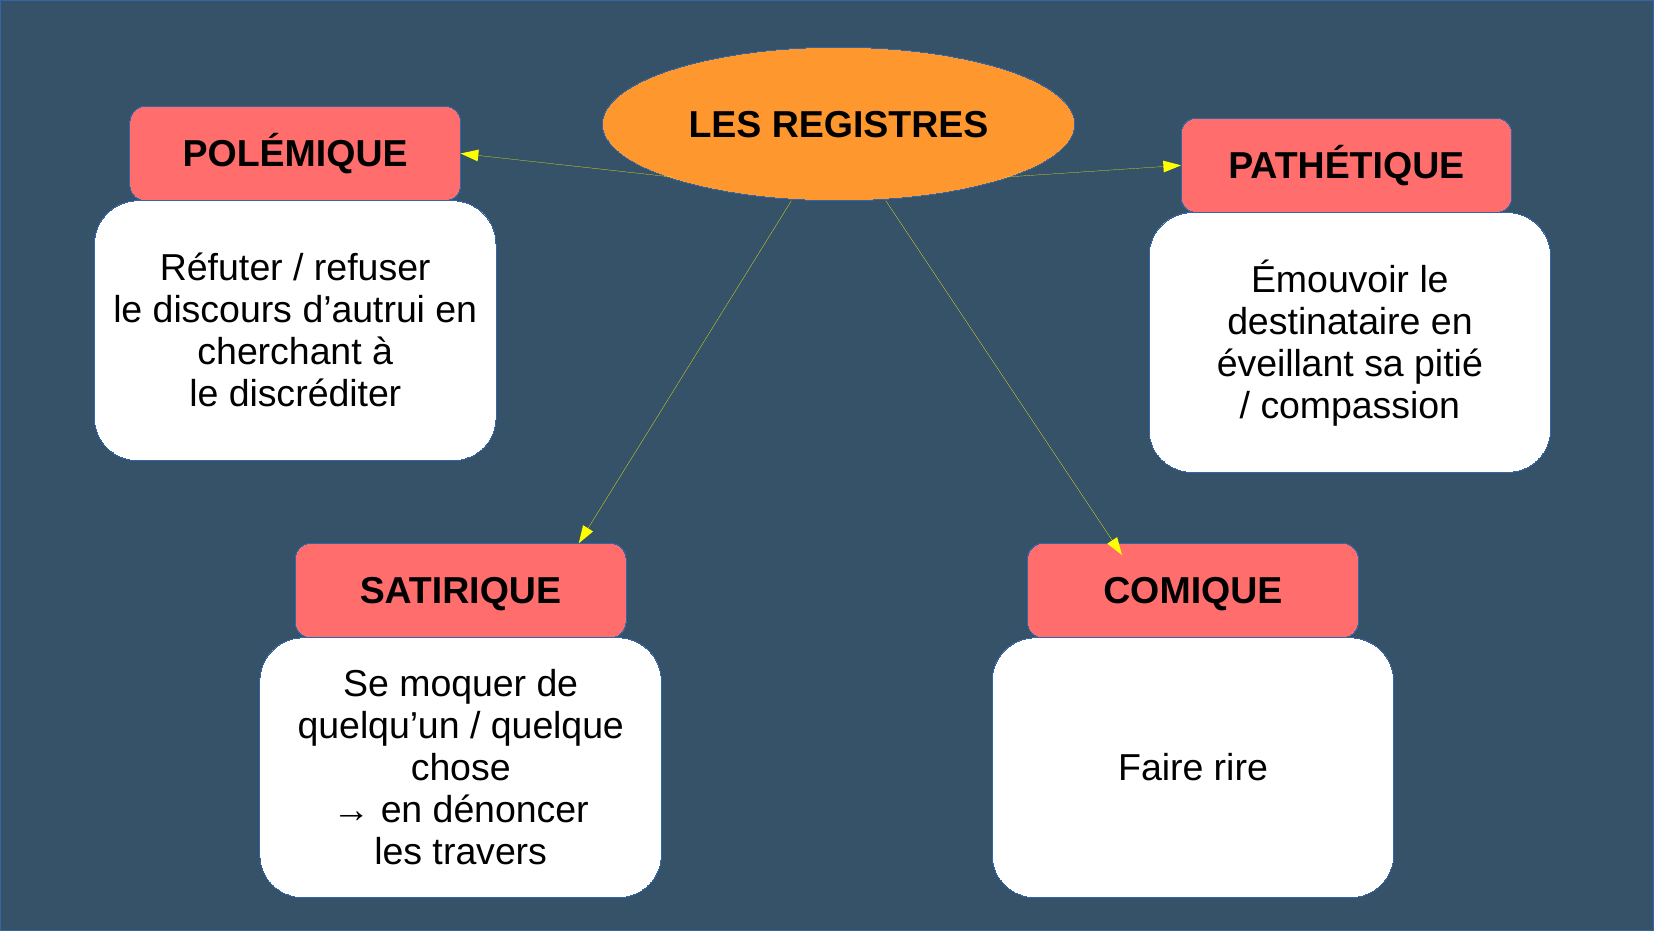

LES REGISTRES
POLÉMIQUE
PATHÉTIQUE
Réfuter / refuser
le discours d’autrui en
cherchant à
le discréditer
Émouvoir le
destinataire en
éveillant sa pitié
/ compassion
SATIRIQUE
COMIQUE
Se moquer de
quelqu’un / quelque
chose
→ en dénoncer
les travers
Faire rire